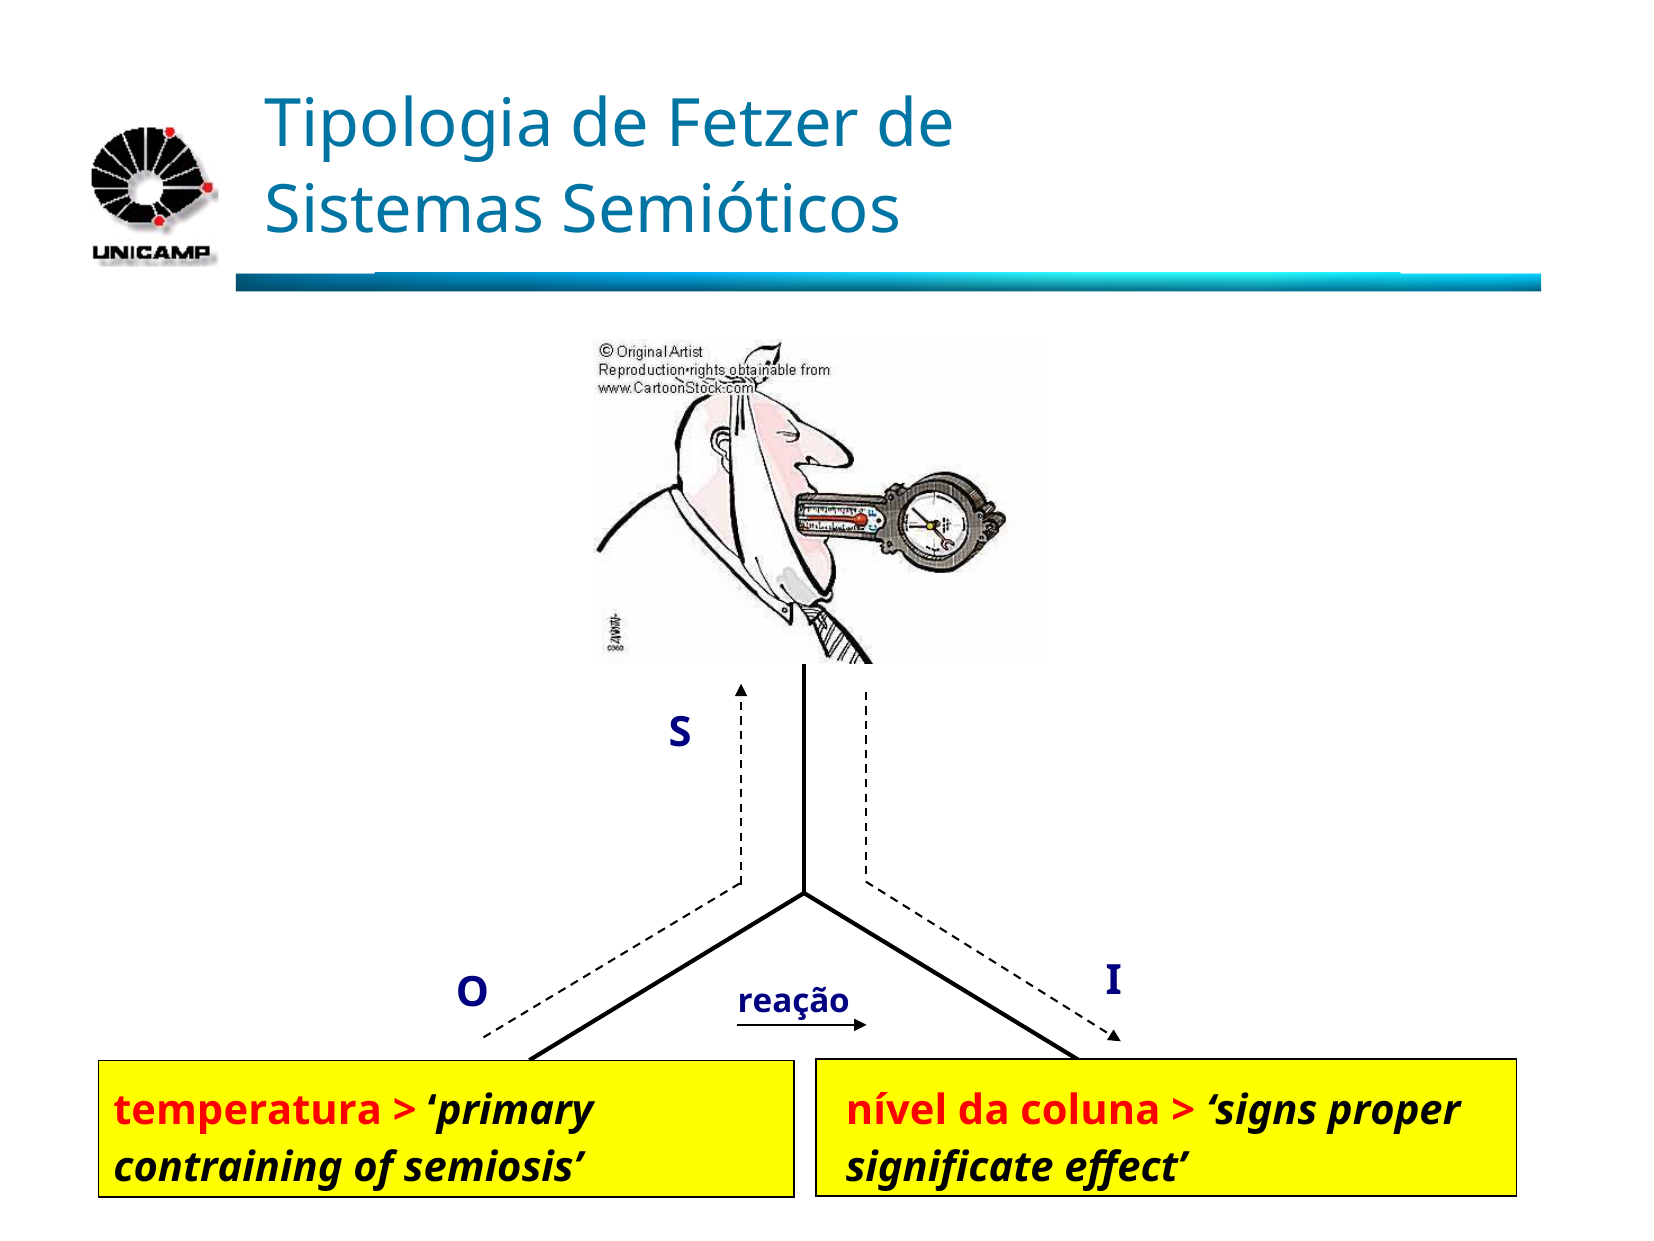

# Tipologia de Fetzer de Sistemas Semióticos
S
I
O
 reação
temperatura > ‘primary
contraining of semiosis’
nível da coluna > ‘signs proper significate effect’